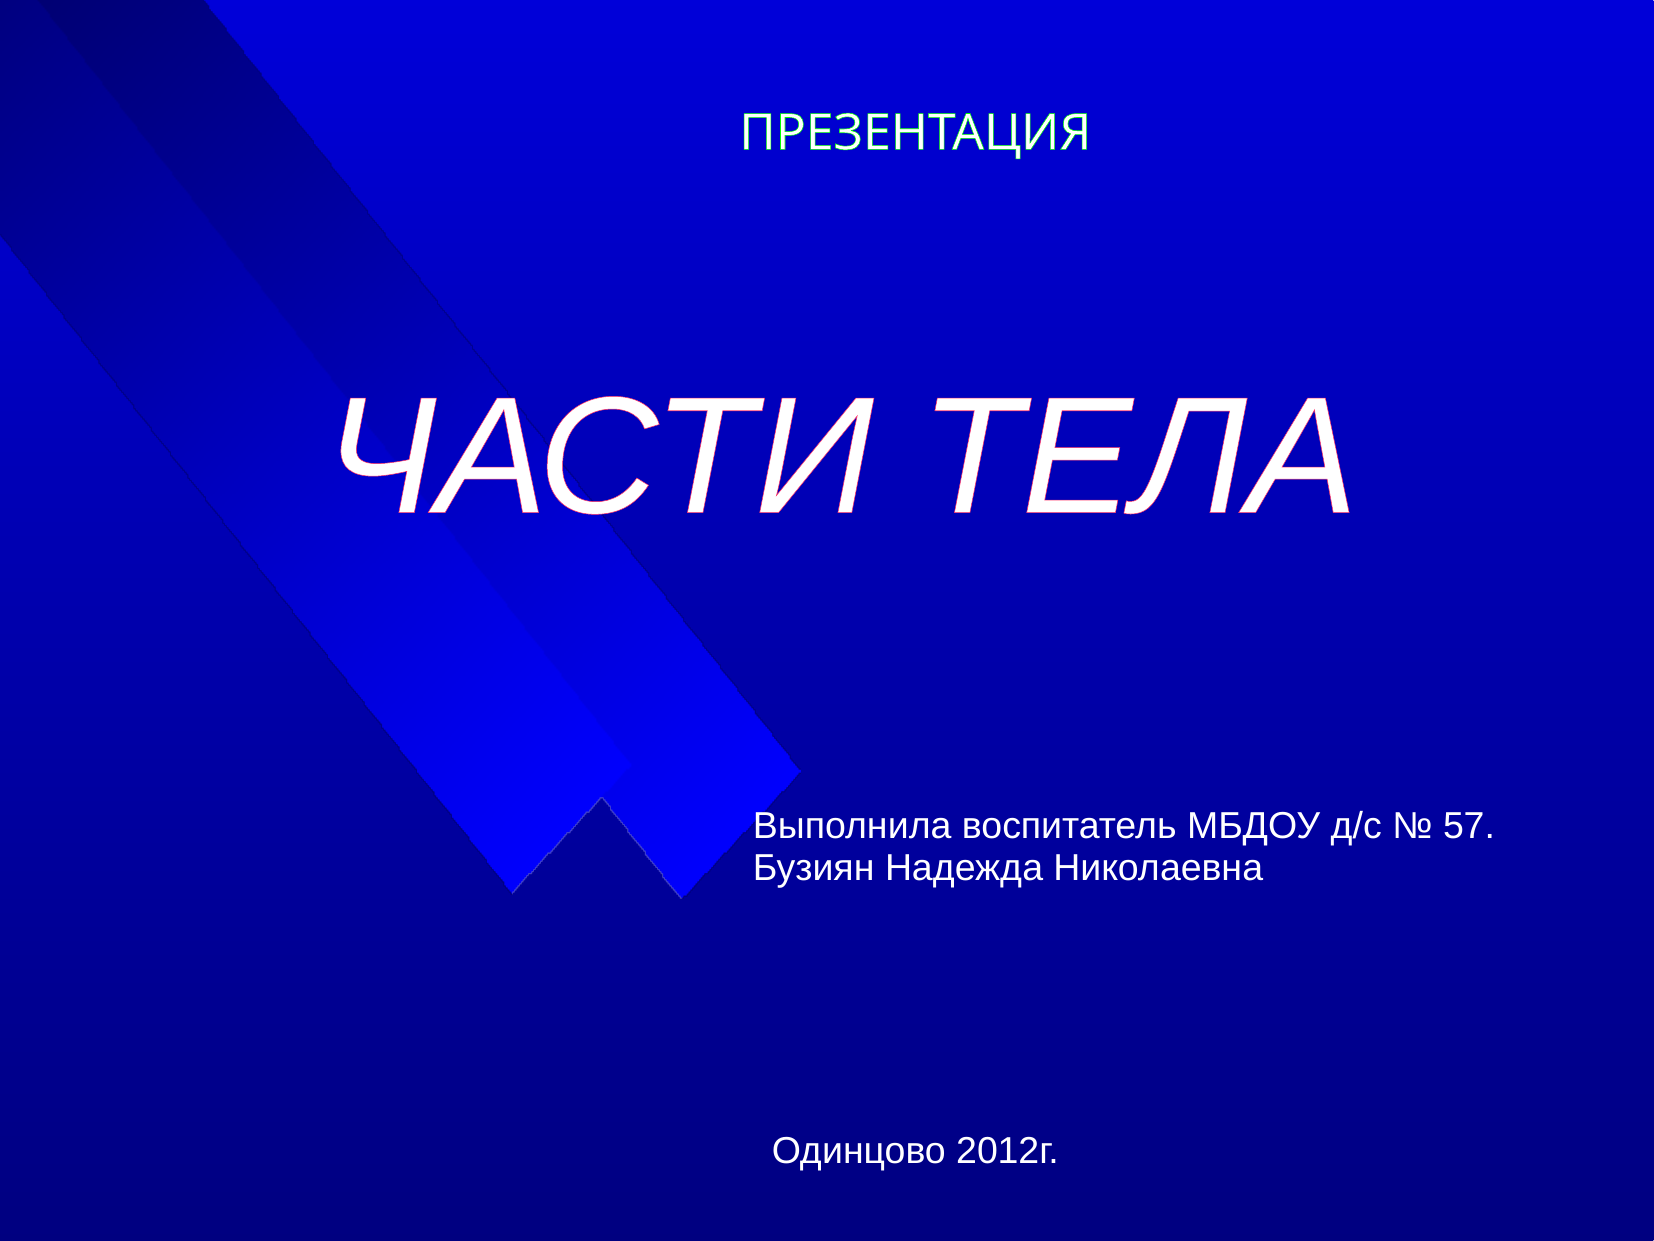

ПРЕЗЕНТАЦИЯ
ЧАСТИ ТЕЛА
Выполнила воспитатель МБДОУ д/с № 57.
Бузиян Надежда Николаевна
Одинцово 2012г.